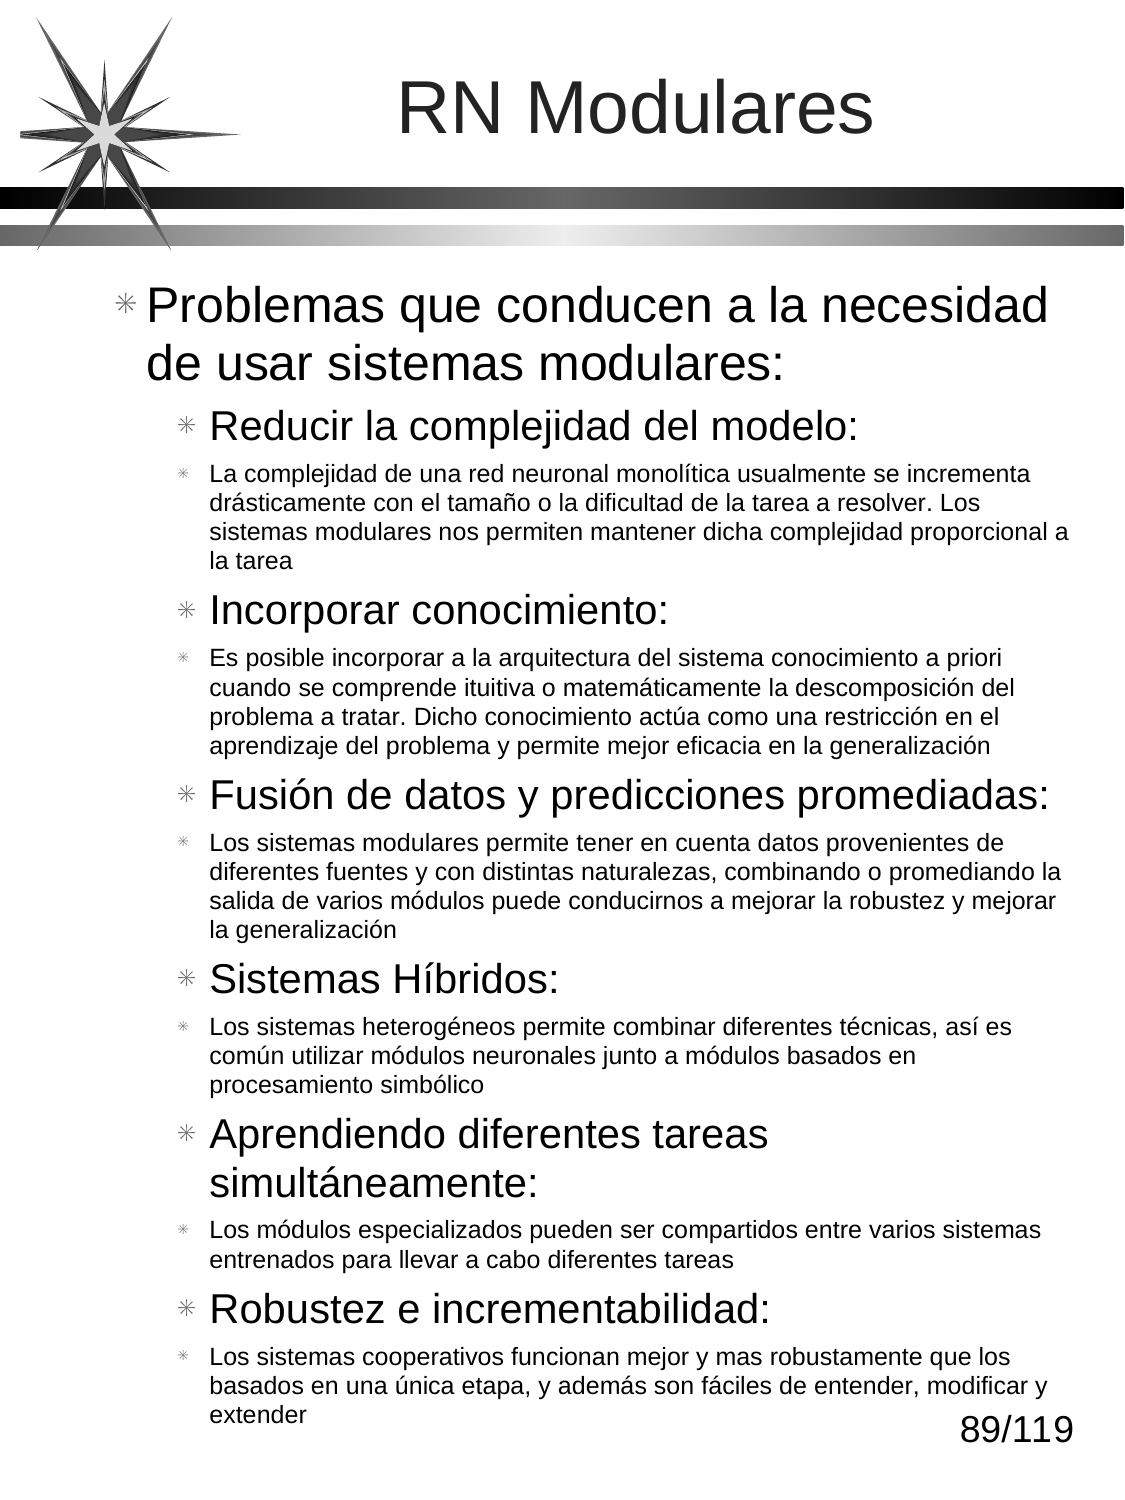

# RN Modulares
Problemas que conducen a la necesidad de usar sistemas modulares:
Reducir la complejidad del modelo:
La complejidad de una red neuronal monolítica usualmente se incrementa drásticamente con el tamaño o la dificultad de la tarea a resolver. Los sistemas modulares nos permiten mantener dicha complejidad proporcional a la tarea
Incorporar conocimiento:
Es posible incorporar a la arquitectura del sistema conocimiento a priori cuando se comprende ituitiva o matemáticamente la descomposición del problema a tratar. Dicho conocimiento actúa como una restricción en el aprendizaje del problema y permite mejor eficacia en la generalización
Fusión de datos y predicciones promediadas:
Los sistemas modulares permite tener en cuenta datos provenientes de diferentes fuentes y con distintas naturalezas, combinando o promediando la salida de varios módulos puede conducirnos a mejorar la robustez y mejorar la generalización
Sistemas Híbridos:
Los sistemas heterogéneos permite combinar diferentes técnicas, así es común utilizar módulos neuronales junto a módulos basados en procesamiento simbólico
Aprendiendo diferentes tareas simultáneamente:
Los módulos especializados pueden ser compartidos entre varios sistemas entrenados para llevar a cabo diferentes tareas
Robustez e incrementabilidad:
Los sistemas cooperativos funcionan mejor y mas robustamente que los basados en una única etapa, y además son fáciles de entender, modificar y extender